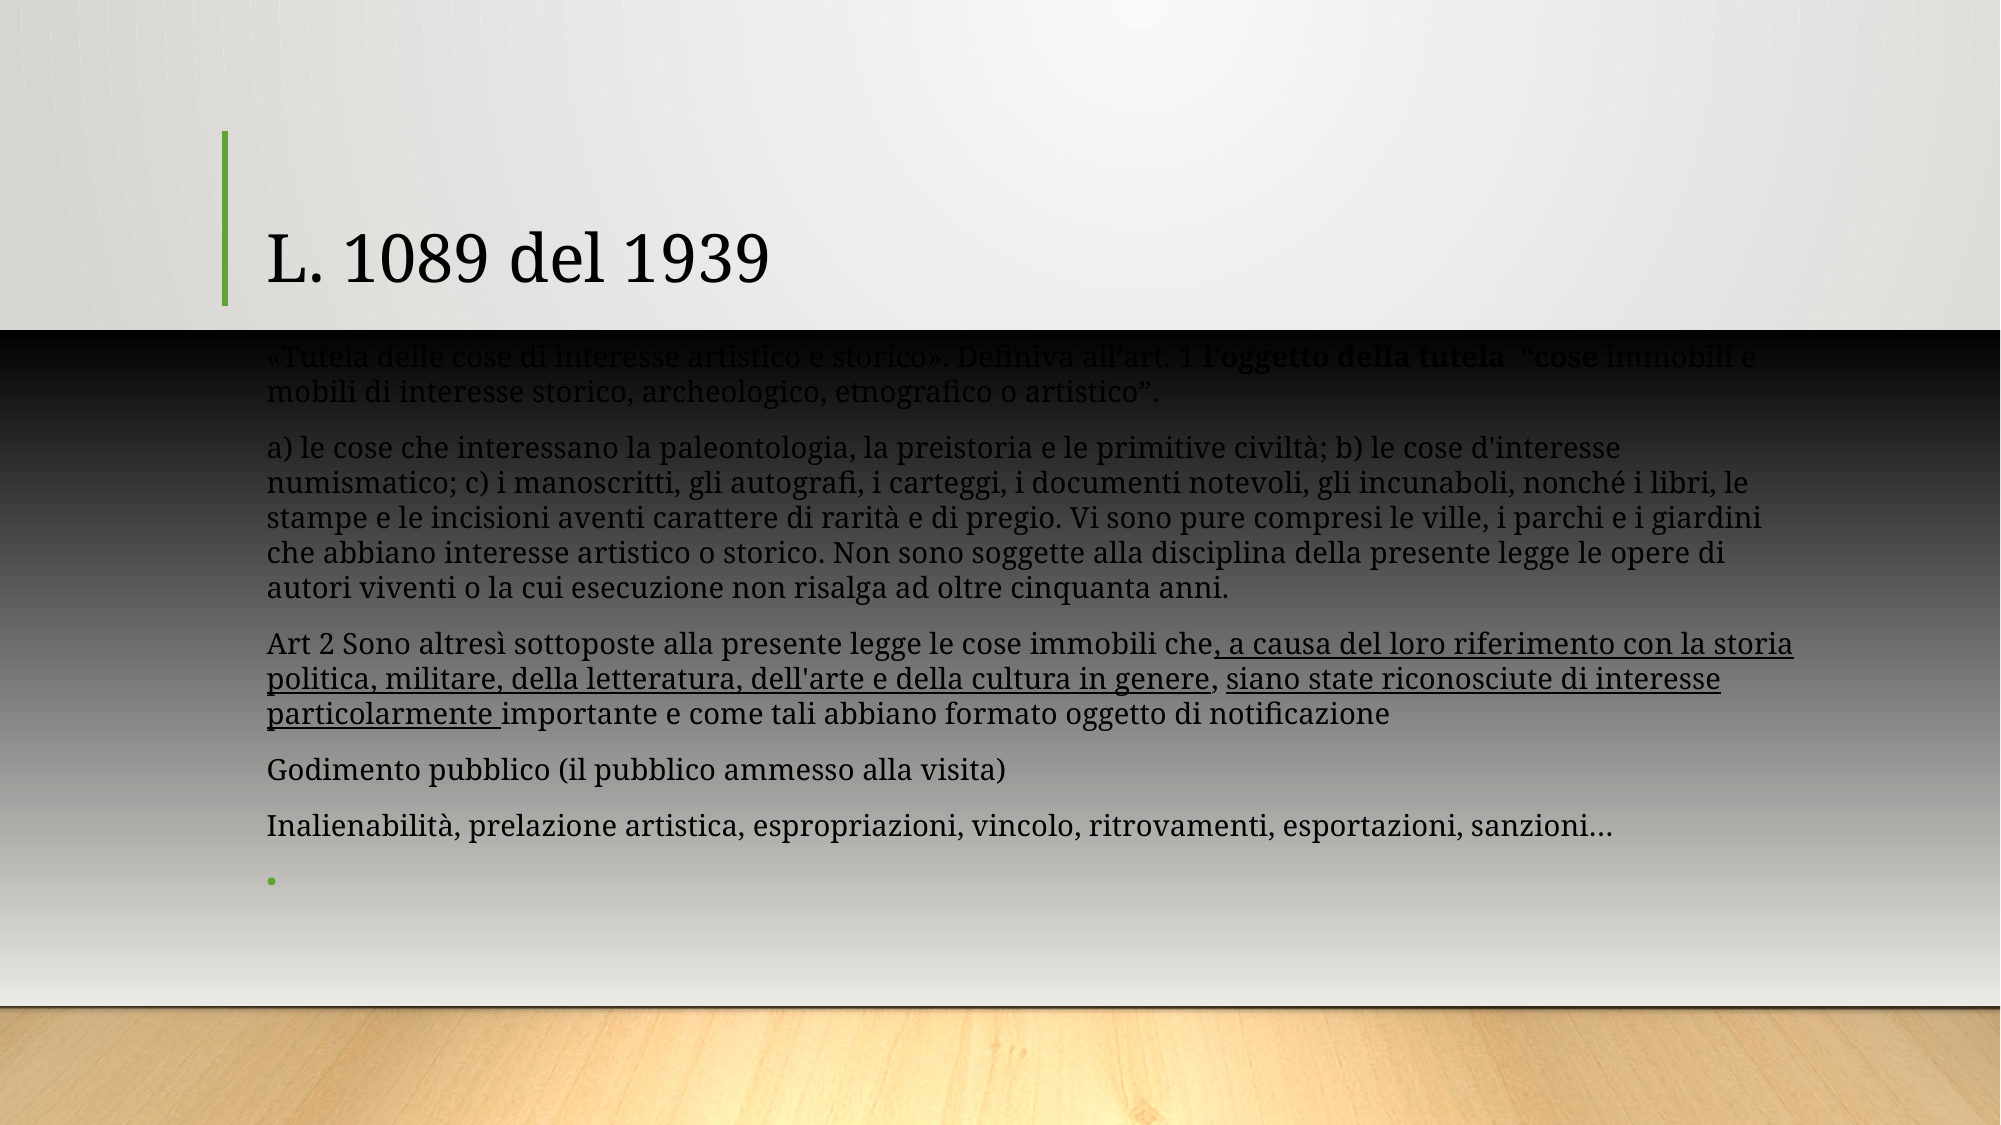

# L. 1089 del 1939
«Tutela delle cose di interesse artistico e storico». Definiva all’art. 1 l’oggetto della tutela “cose immobili e mobili di interesse storico, archeologico, etnografico o artistico”.
a) le cose che interessano la paleontologia, la preistoria e le primitive civiltà; b) le cose d'interesse numismatico; c) i manoscritti, gli autografi, i carteggi, i documenti notevoli, gli incunaboli, nonché i libri, le stampe e le incisioni aventi carattere di rarità e di pregio. Vi sono pure compresi le ville, i parchi e i giardini che abbiano interesse artistico o storico. Non sono soggette alla disciplina della presente legge le opere di autori viventi o la cui esecuzione non risalga ad oltre cinquanta anni.
Art 2 Sono altresì sottoposte alla presente legge le cose immobili che, a causa del loro riferimento con la storia politica, militare, della letteratura, dell'arte e della cultura in genere, siano state riconosciute di interesse particolarmente importante e come tali abbiano formato oggetto di notificazione
Godimento pubblico (il pubblico ammesso alla visita)
Inalienabilità, prelazione artistica, espropriazioni, vincolo, ritrovamenti, esportazioni, sanzioni…